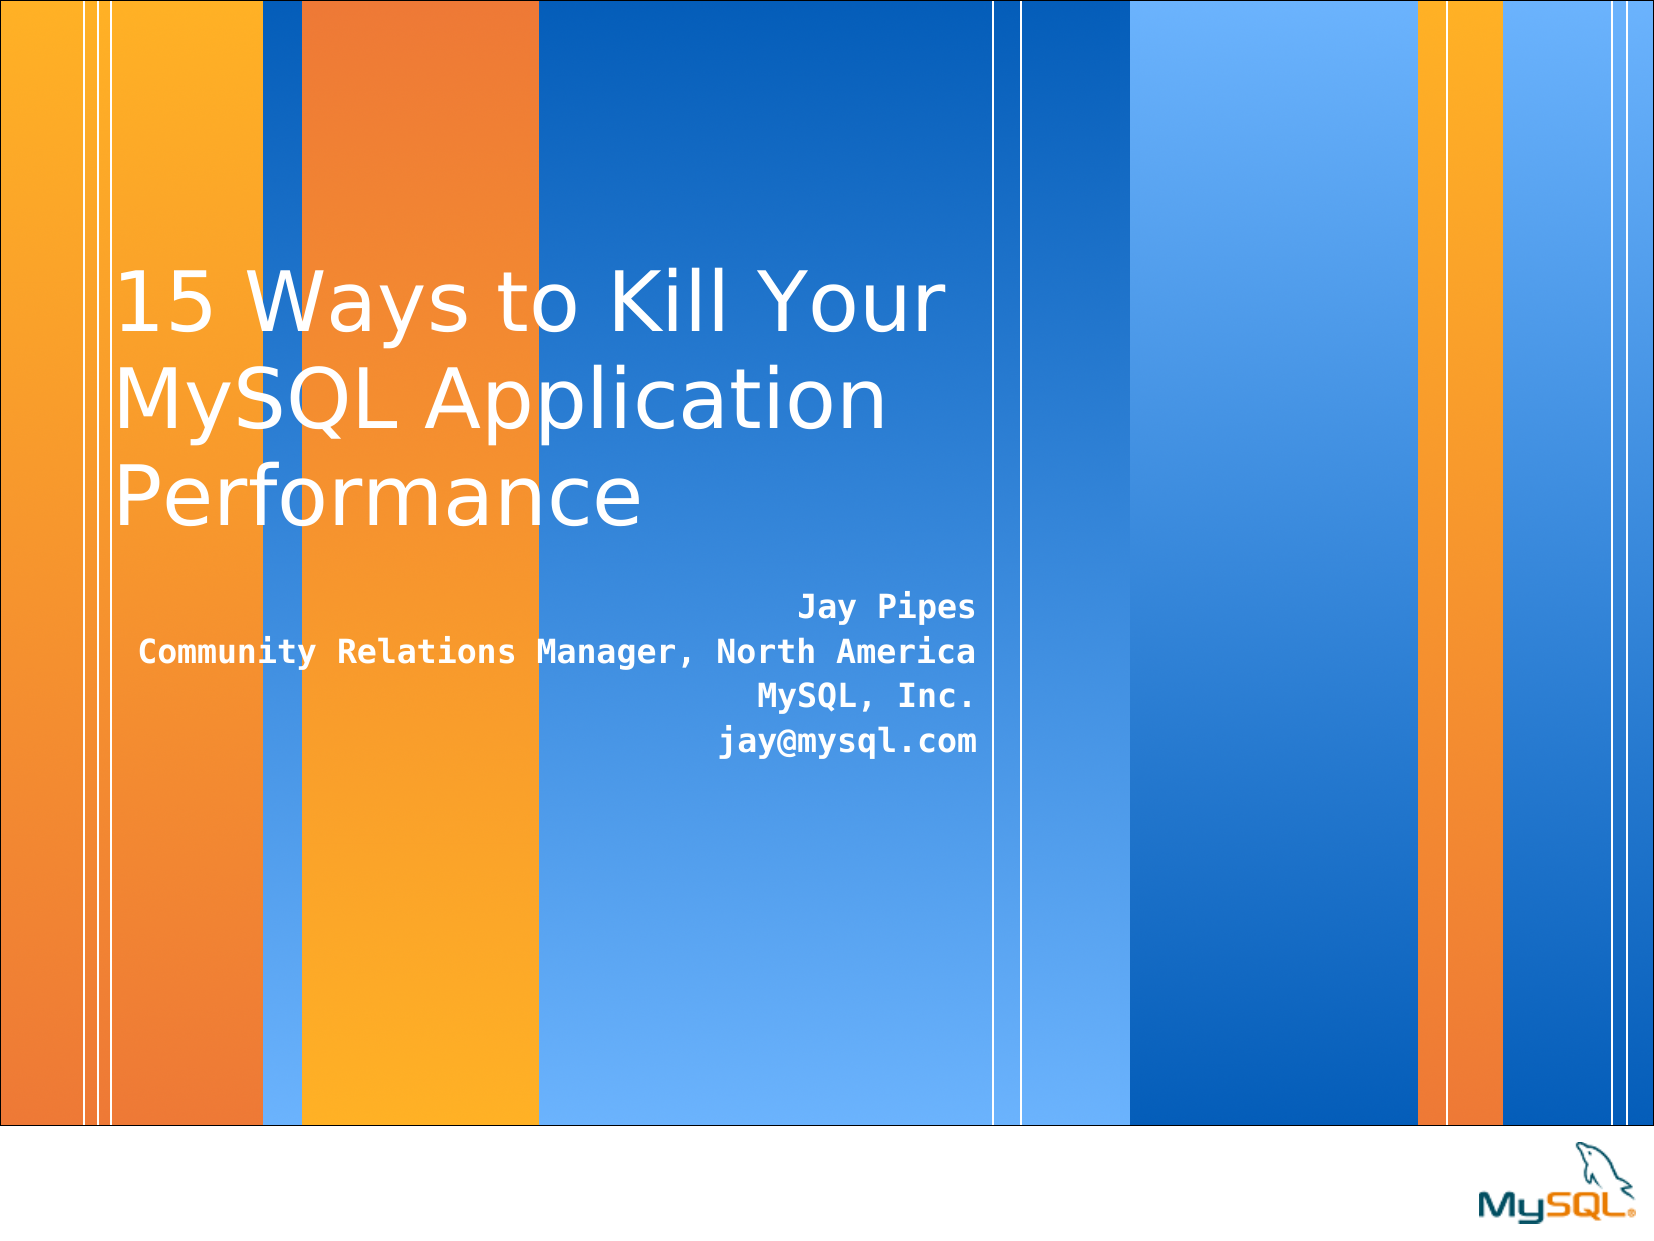

# 15 Ways to Kill Your MySQL Application Performance
Jay Pipes
Community Relations Manager, North America
MySQL, Inc.
jay@mysql.com